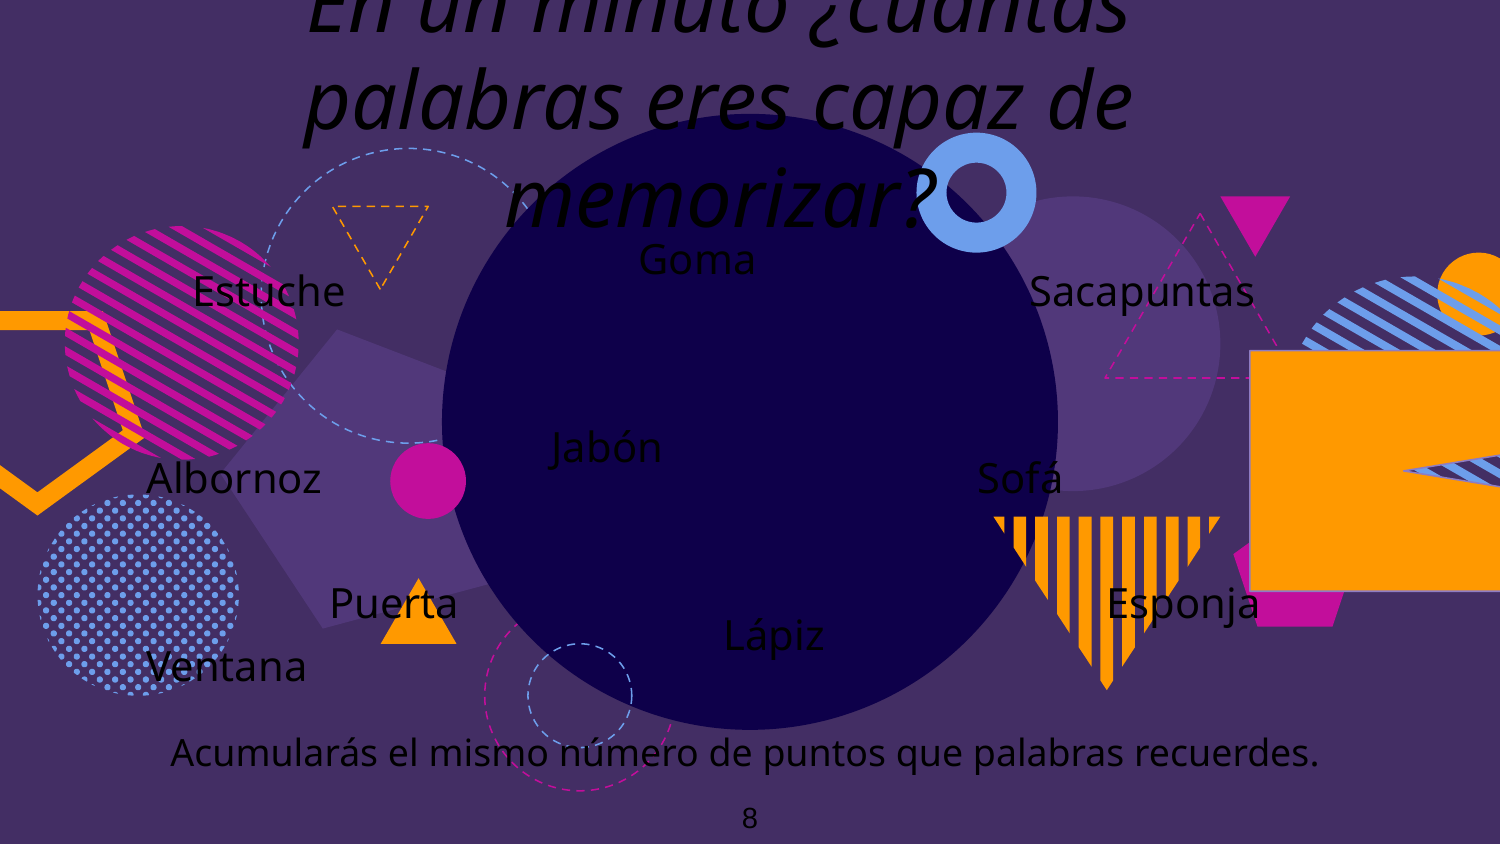

# En un minuto ¿cuántas palabras eres capaz de memorizar?
 Goma
Jabón
 Lápiz
 Estuche
Albornoz
 Puerta
Ventana
 Sacapuntas
Sofá
 Esponja
 Acumularás el mismo número de puntos que palabras recuerdes.